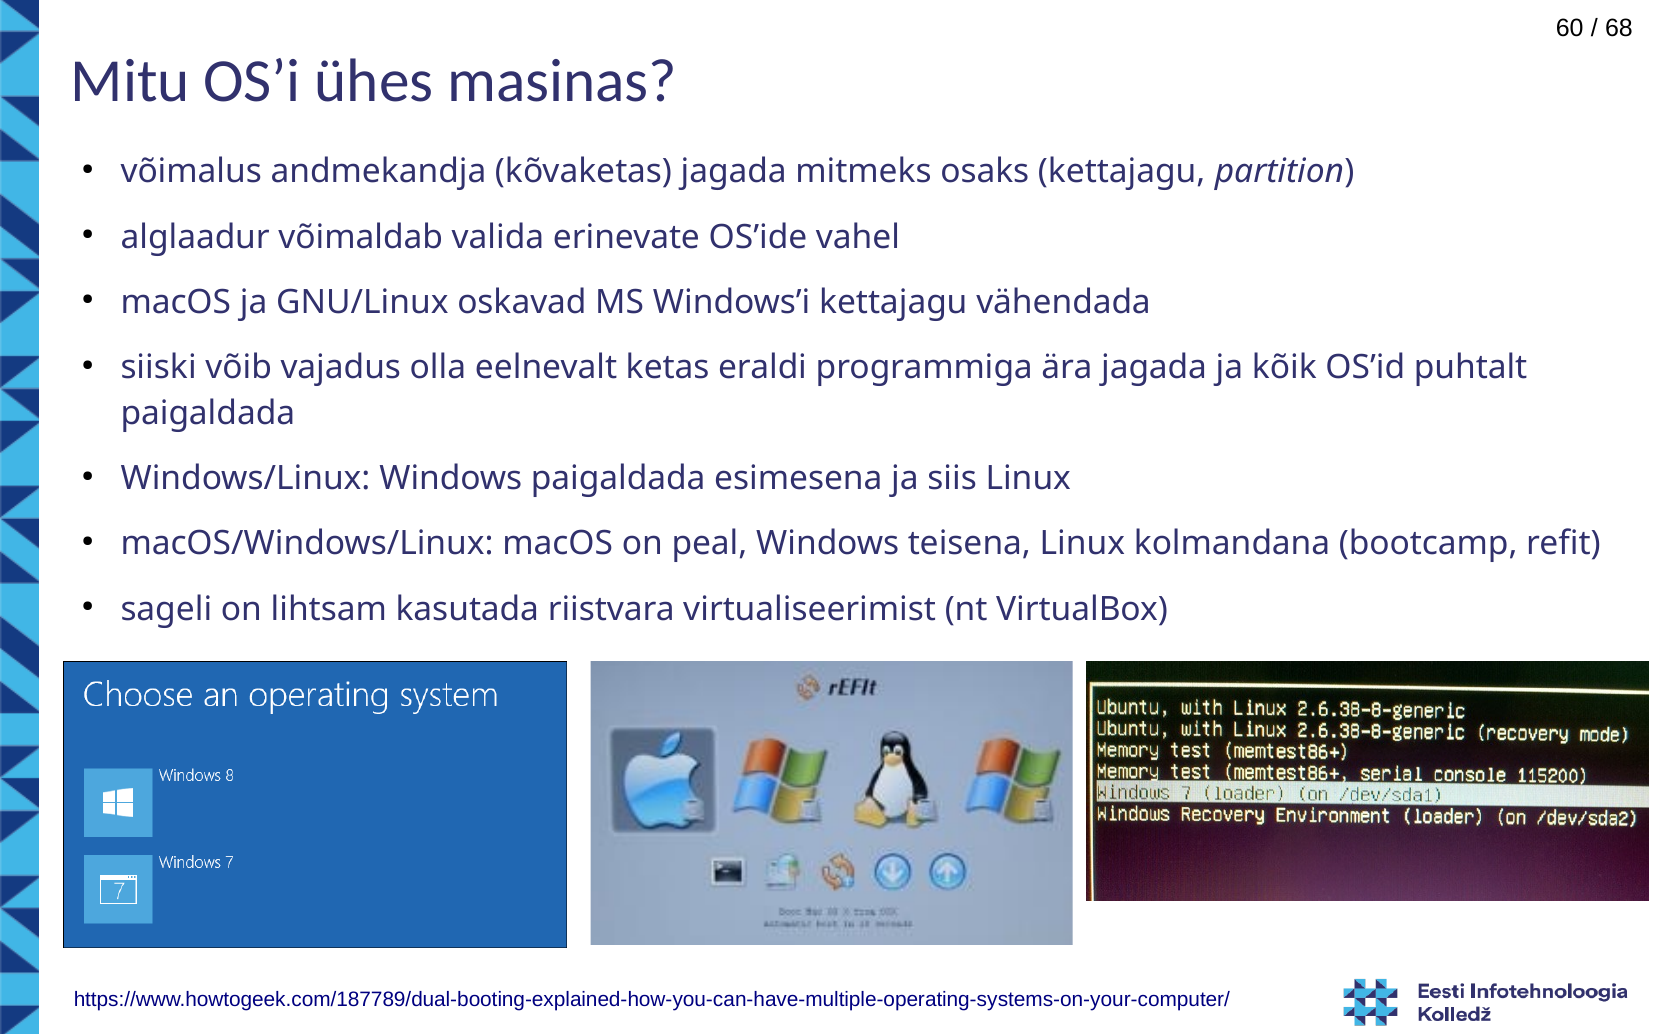

# Mitu OS’i ühes masinas?
võimalus andmekandja (kõvaketas) jagada mitmeks osaks (kettajagu, partition)
alglaadur võimaldab valida erinevate OS’ide vahel
macOS ja GNU/Linux oskavad MS Windows’i kettajagu vähendada
siiski võib vajadus olla eelnevalt ketas eraldi programmiga ära jagada ja kõik OS’id puhtalt paigaldada
Windows/Linux: Windows paigaldada esimesena ja siis Linux
macOS/Windows/Linux: macOS on peal, Windows teisena, Linux kolmandana (bootcamp, refit)
sageli on lihtsam kasutada riistvara virtualiseerimist (nt VirtualBox)
https://www.howtogeek.com/187789/dual-booting-explained-how-you-can-have-multiple-operating-systems-on-your-computer/